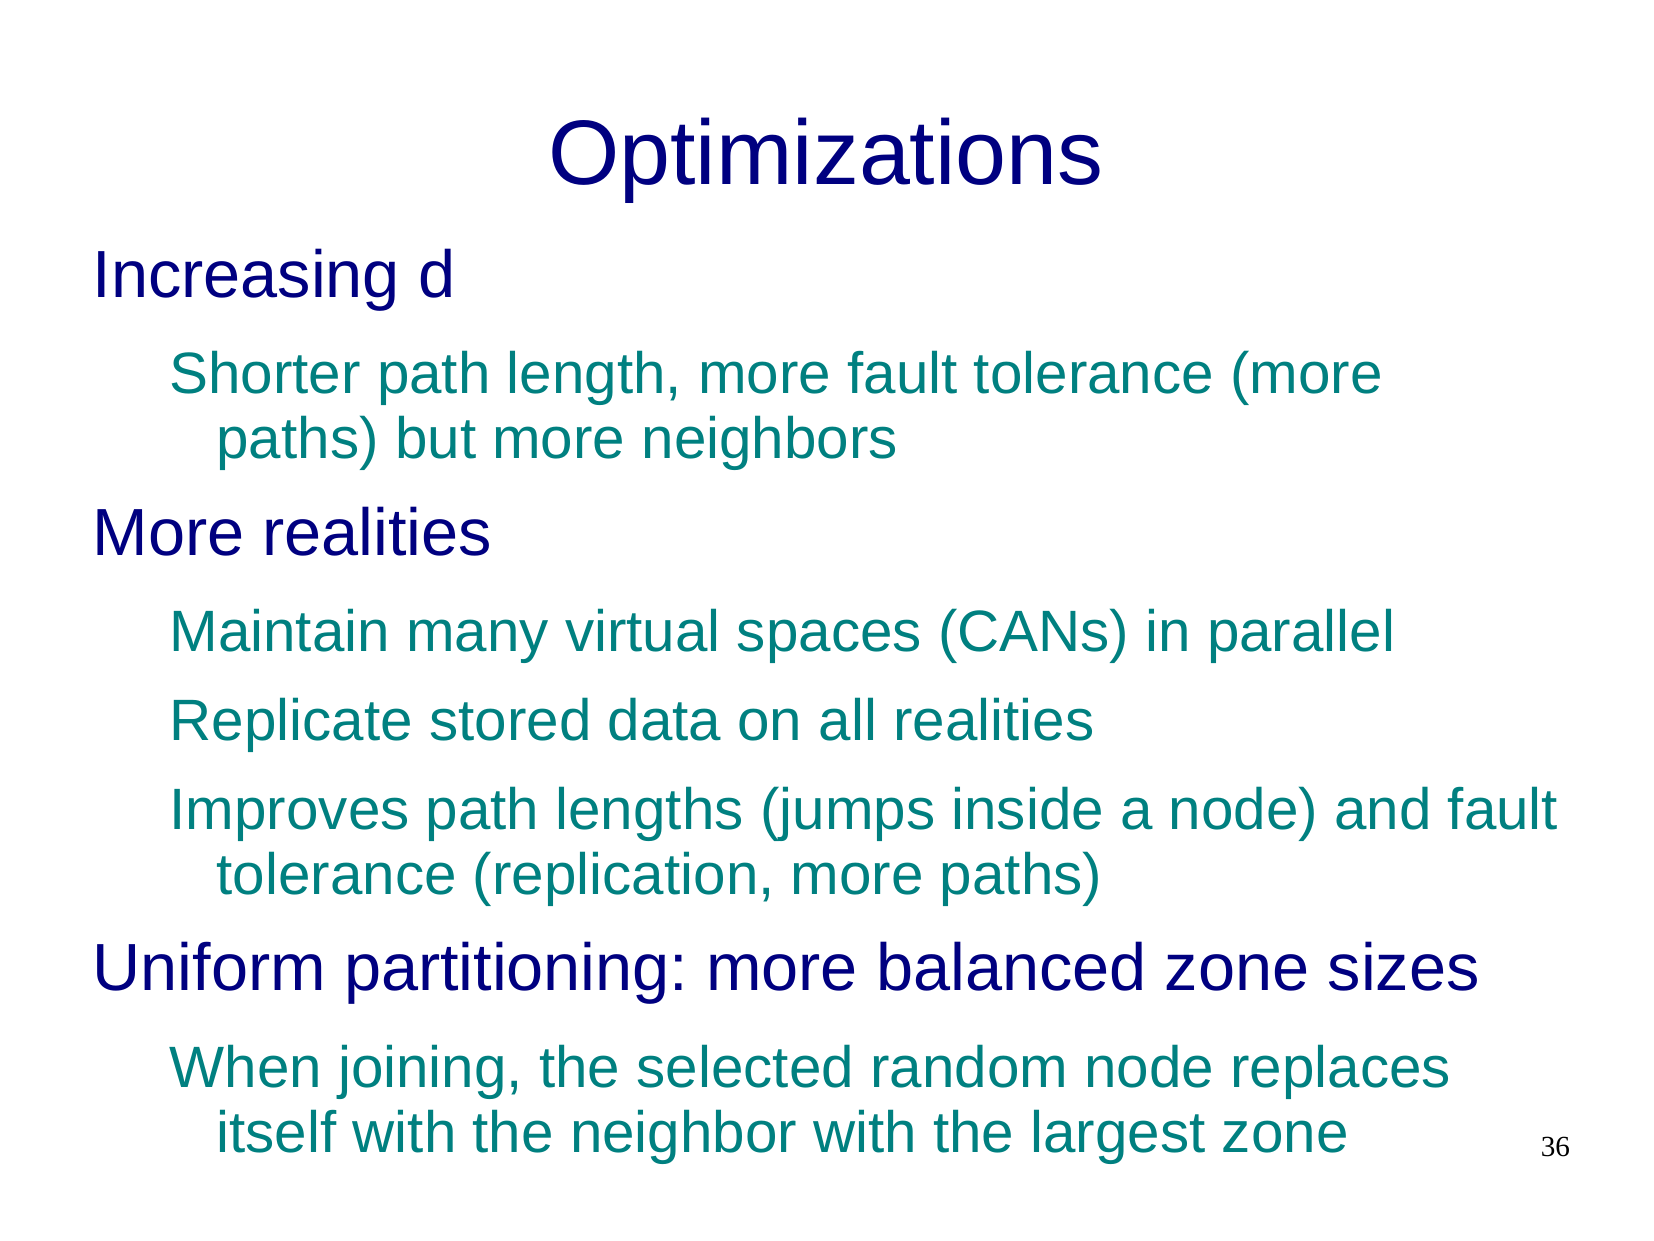

# Optimizations
Increasing d
Shorter path length, more fault tolerance (more paths) but more neighbors
More realities
Maintain many virtual spaces (CANs) in parallel
Replicate stored data on all realities
Improves path lengths (jumps inside a node) and fault tolerance (replication, more paths)
Uniform partitioning: more balanced zone sizes
When joining, the selected random node replaces itself with the neighbor with the largest zone
36